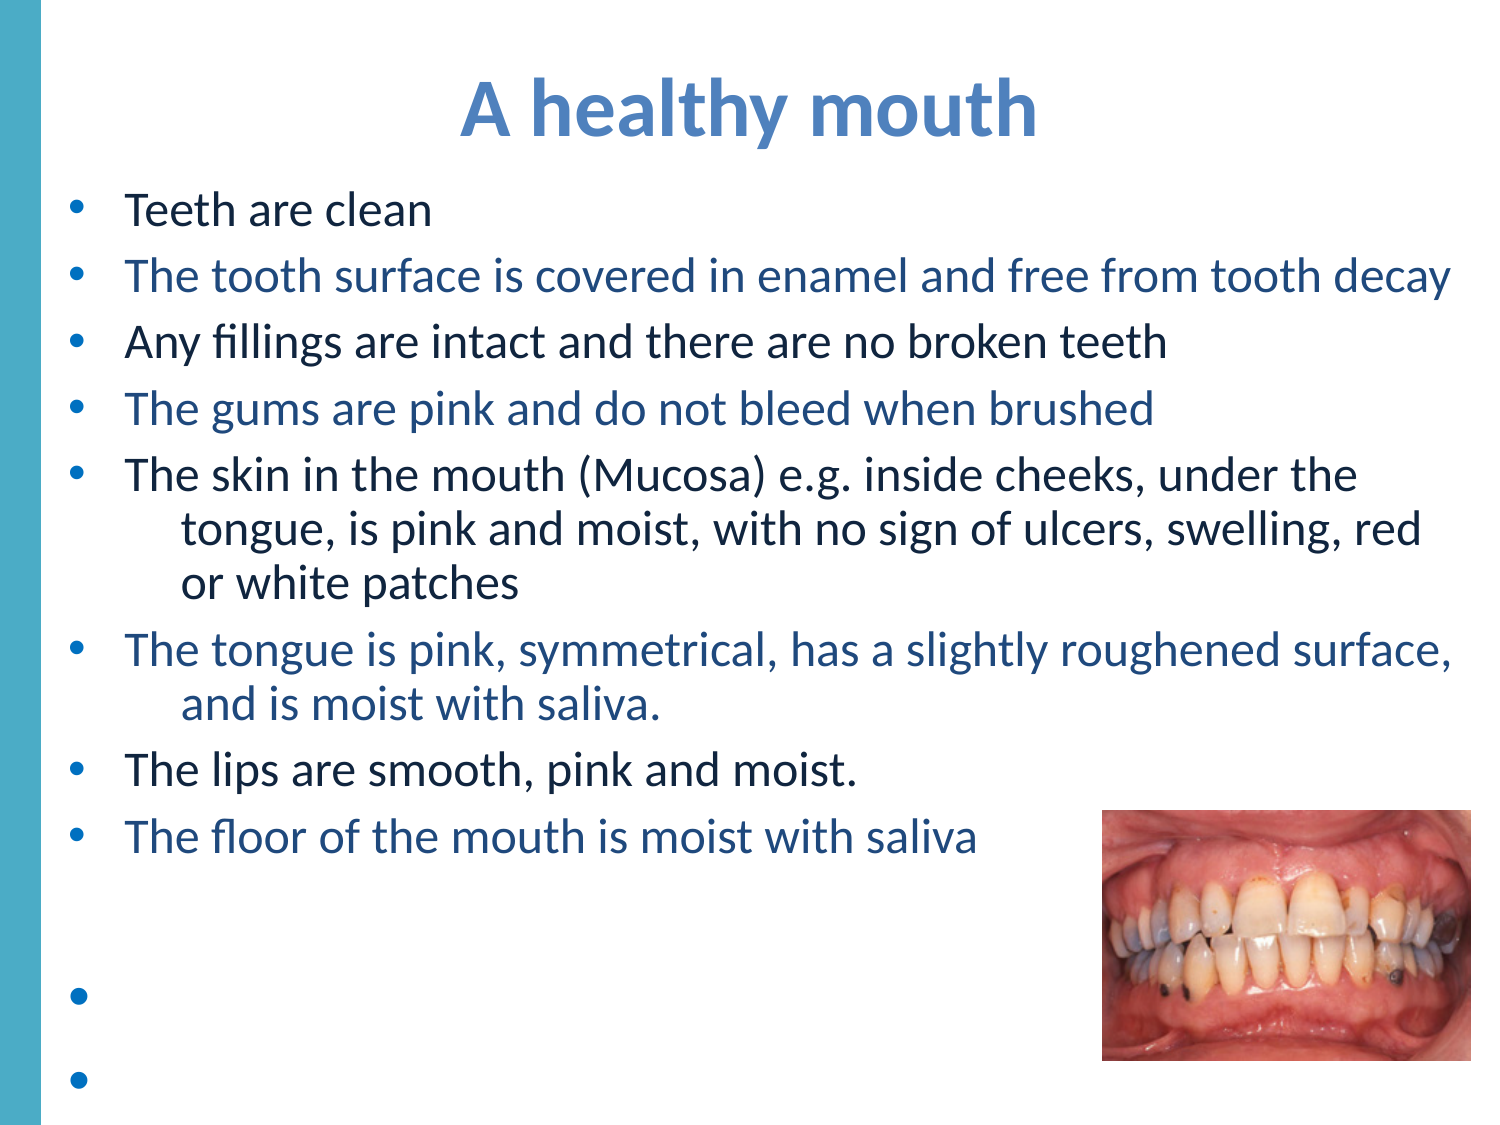

# A healthy mouth
Teeth are clean
The tooth surface is covered in enamel and free from tooth decay
Any fillings are intact and there are no broken teeth
The gums are pink and do not bleed when brushed
The skin in the mouth (Mucosa) e.g. inside cheeks, under the tongue, is pink and moist, with no sign of ulcers, swelling, red or white patches
The tongue is pink, symmetrical, has a slightly roughened surface, and is moist with saliva.
The lips are smooth, pink and moist.
The floor of the mouth is moist with saliva